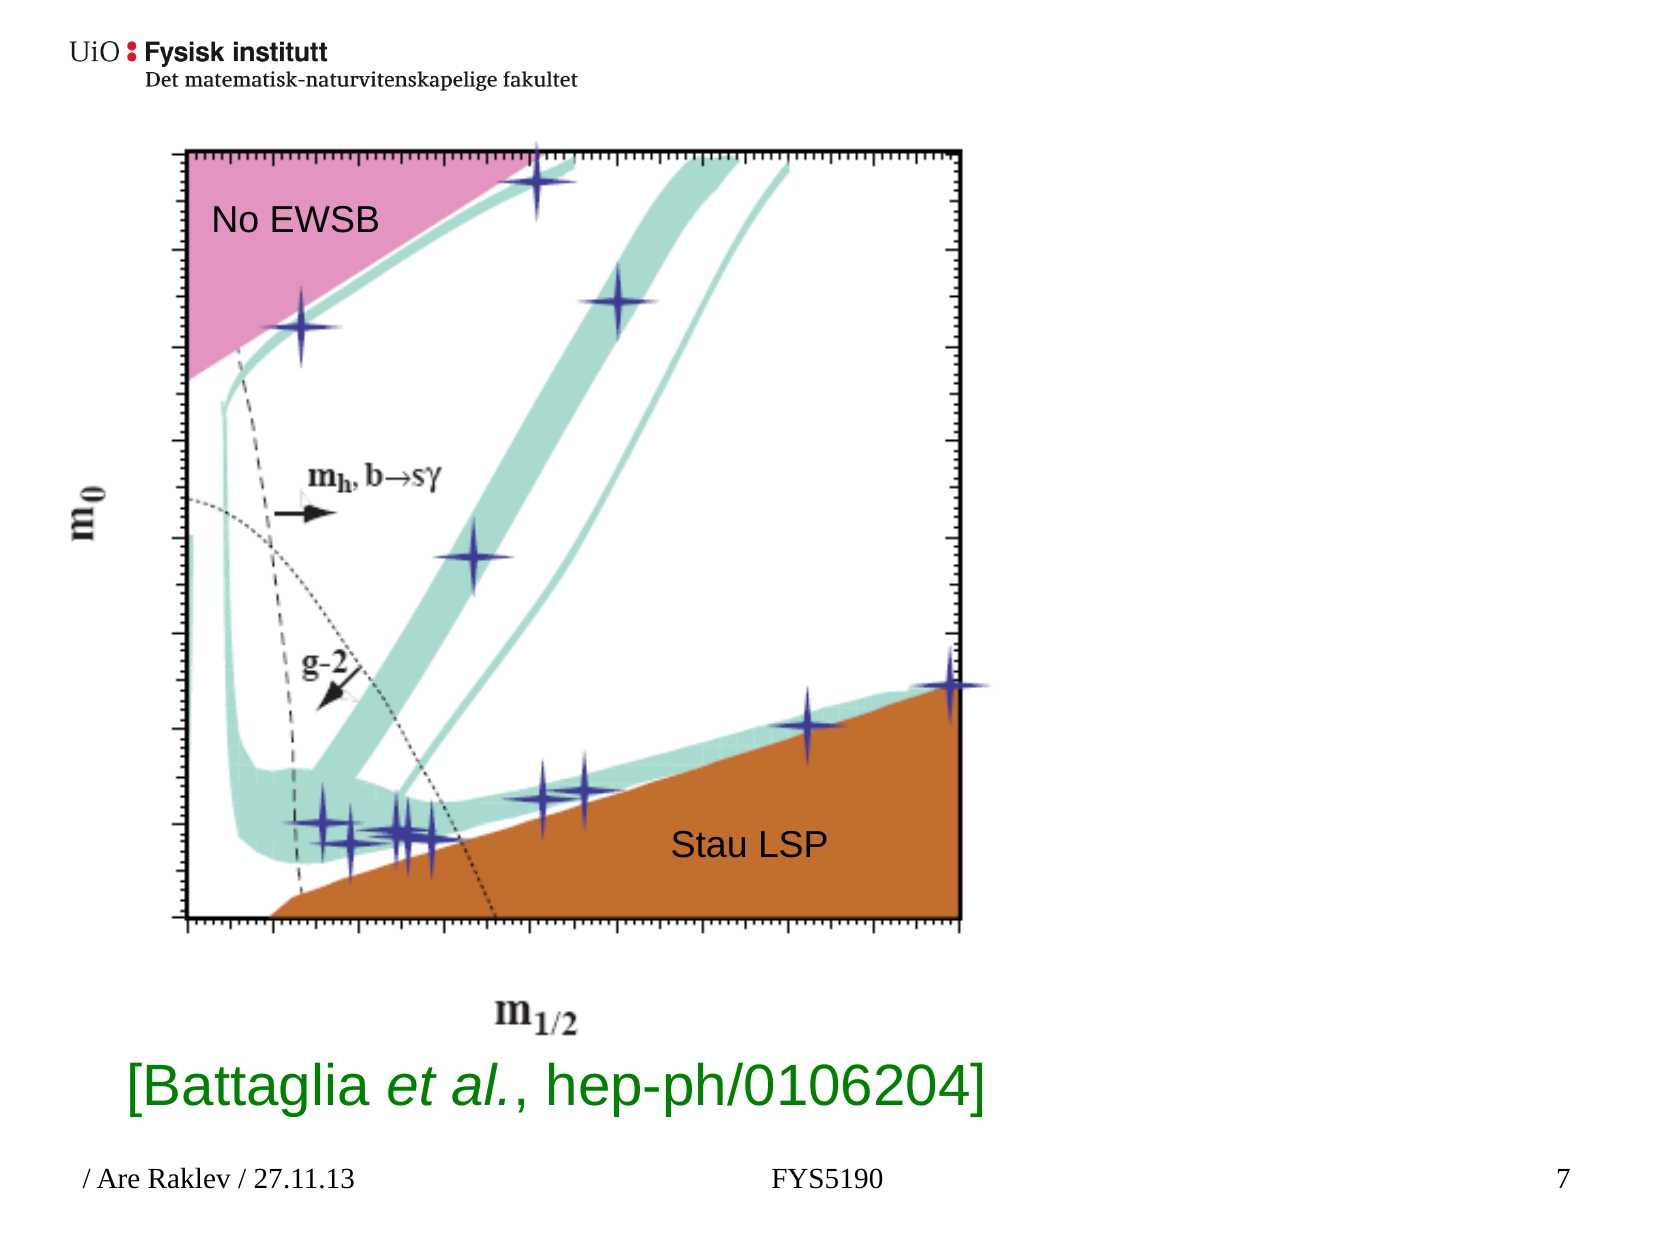

No EWSB
Stau LSP
[Battaglia et al., hep-ph/0106204]
/ Are Raklev / 27.11.13
FYS5190
7